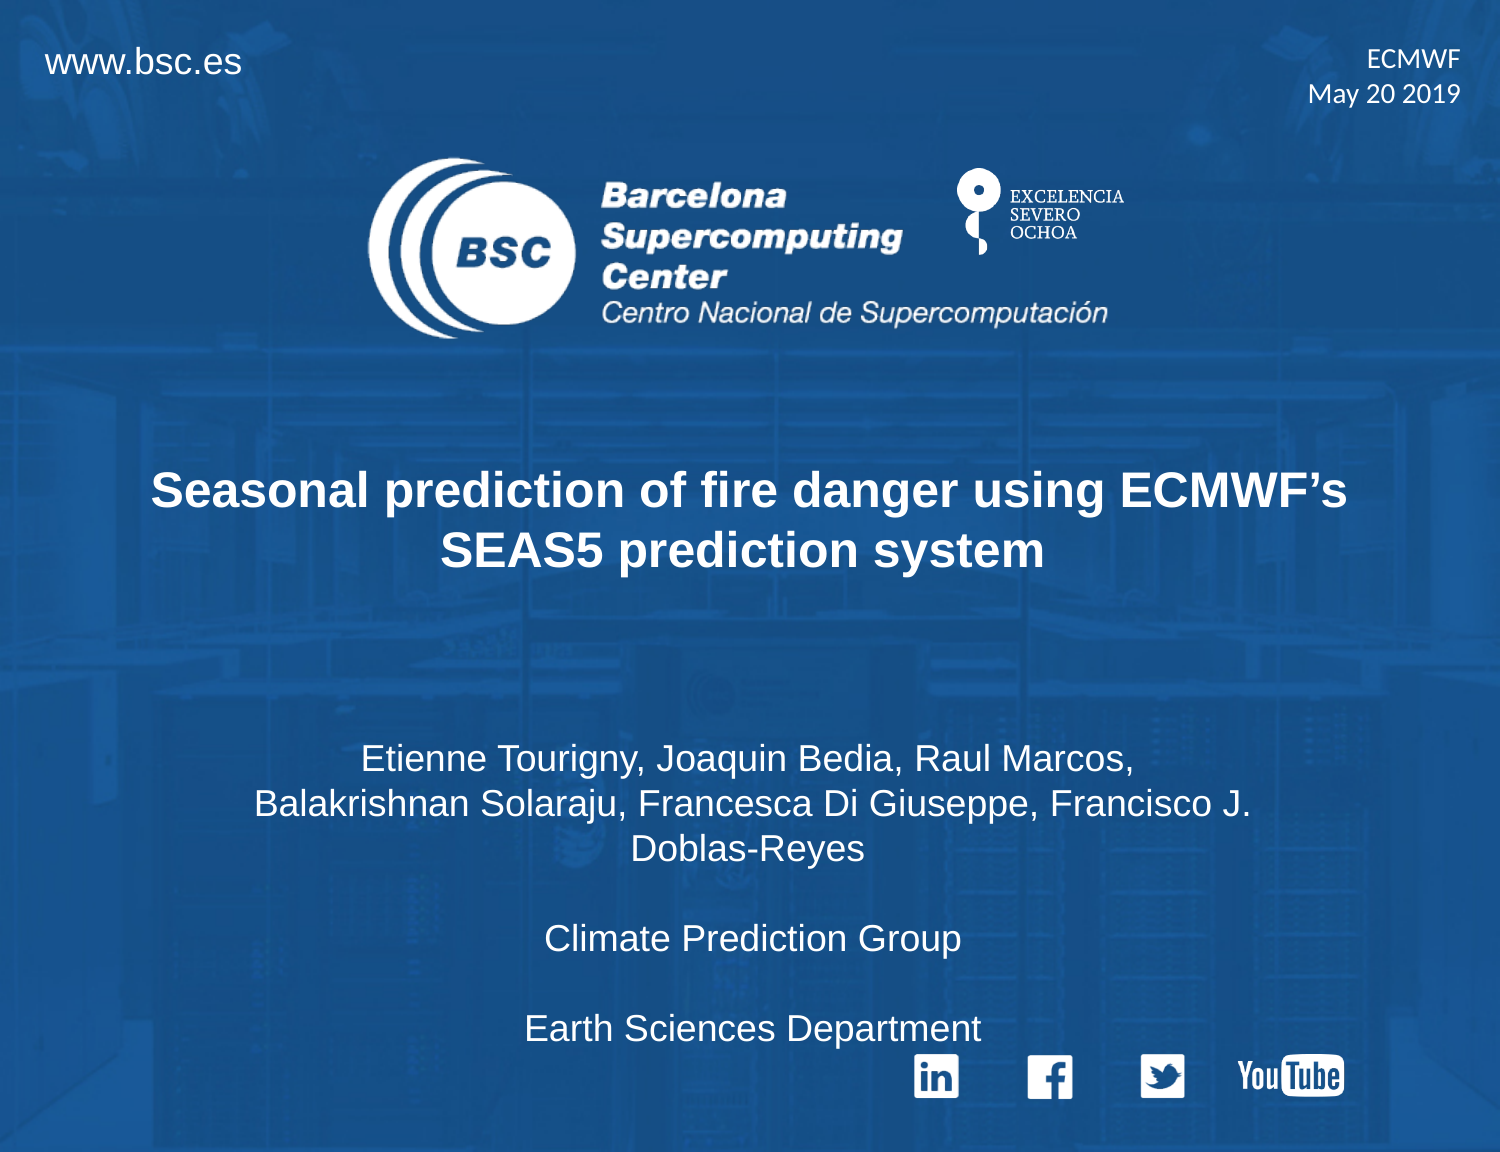

ECMWF
May 20 2019
Seasonal prediction of fire danger using ECMWF’s SEAS5 prediction system
Etienne Tourigny, Joaquin Bedia, Raul Marcos,
Balakrishnan Solaraju, Francesca Di Giuseppe, Francisco J. Doblas-Reyes
Climate Prediction Group
Earth Sciences Department